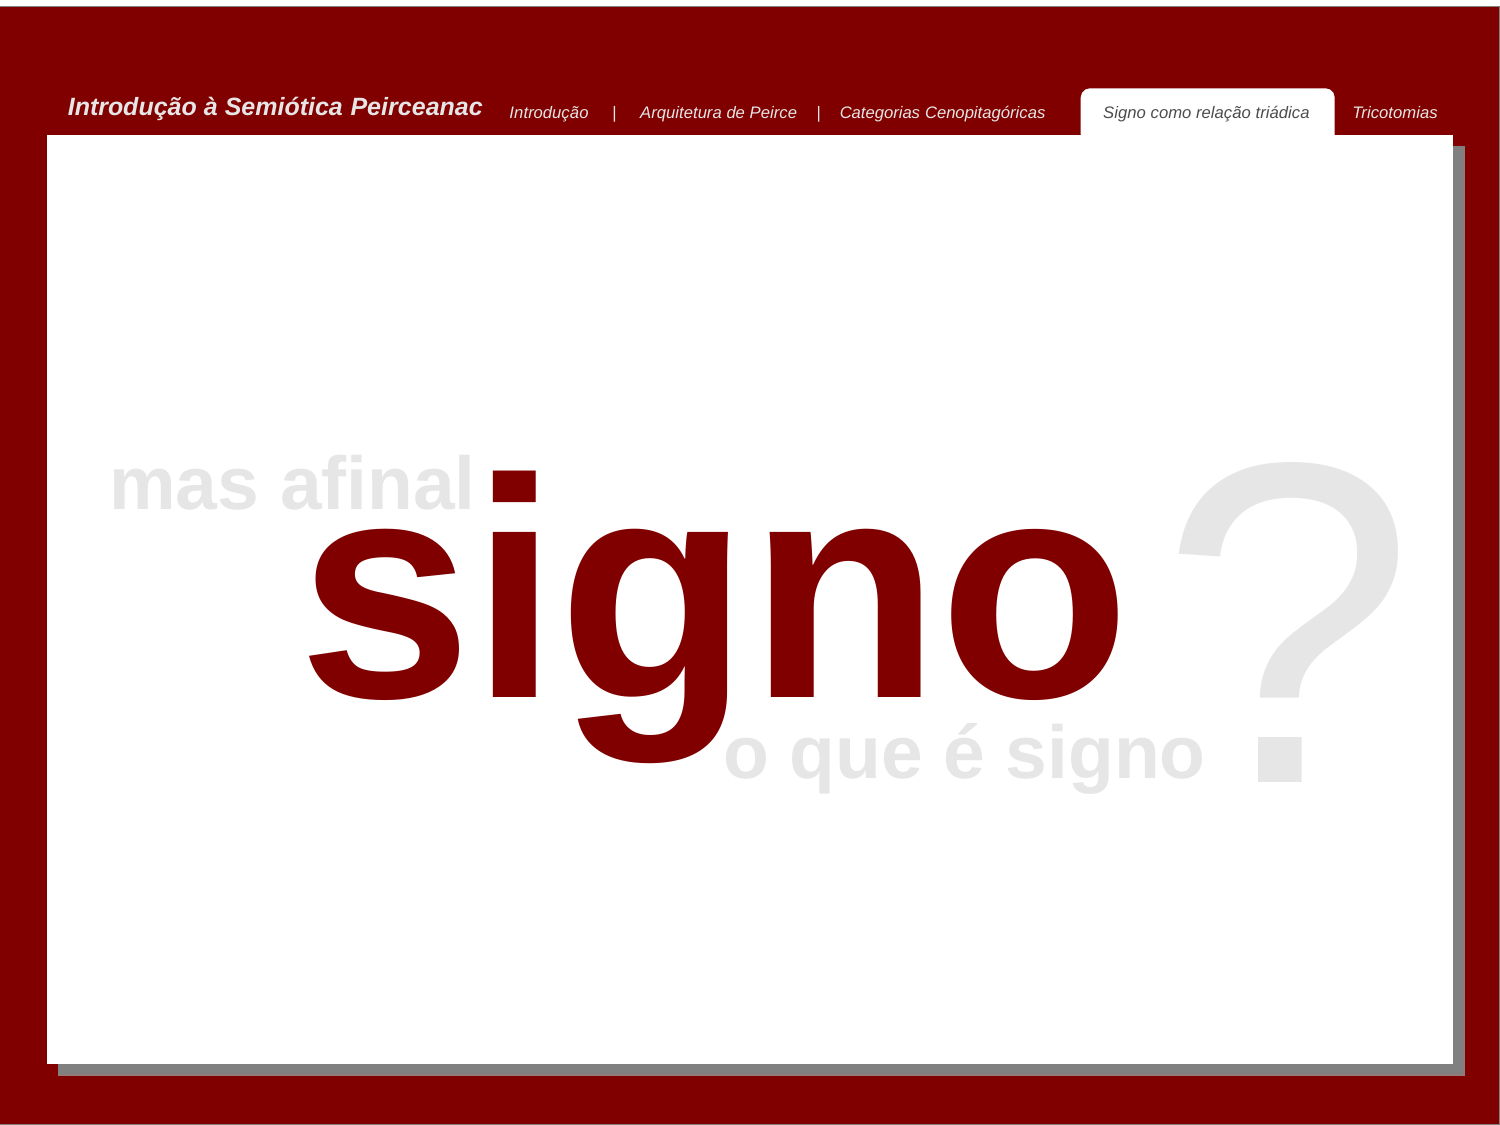

?
signo
mas afinal
o que é signo